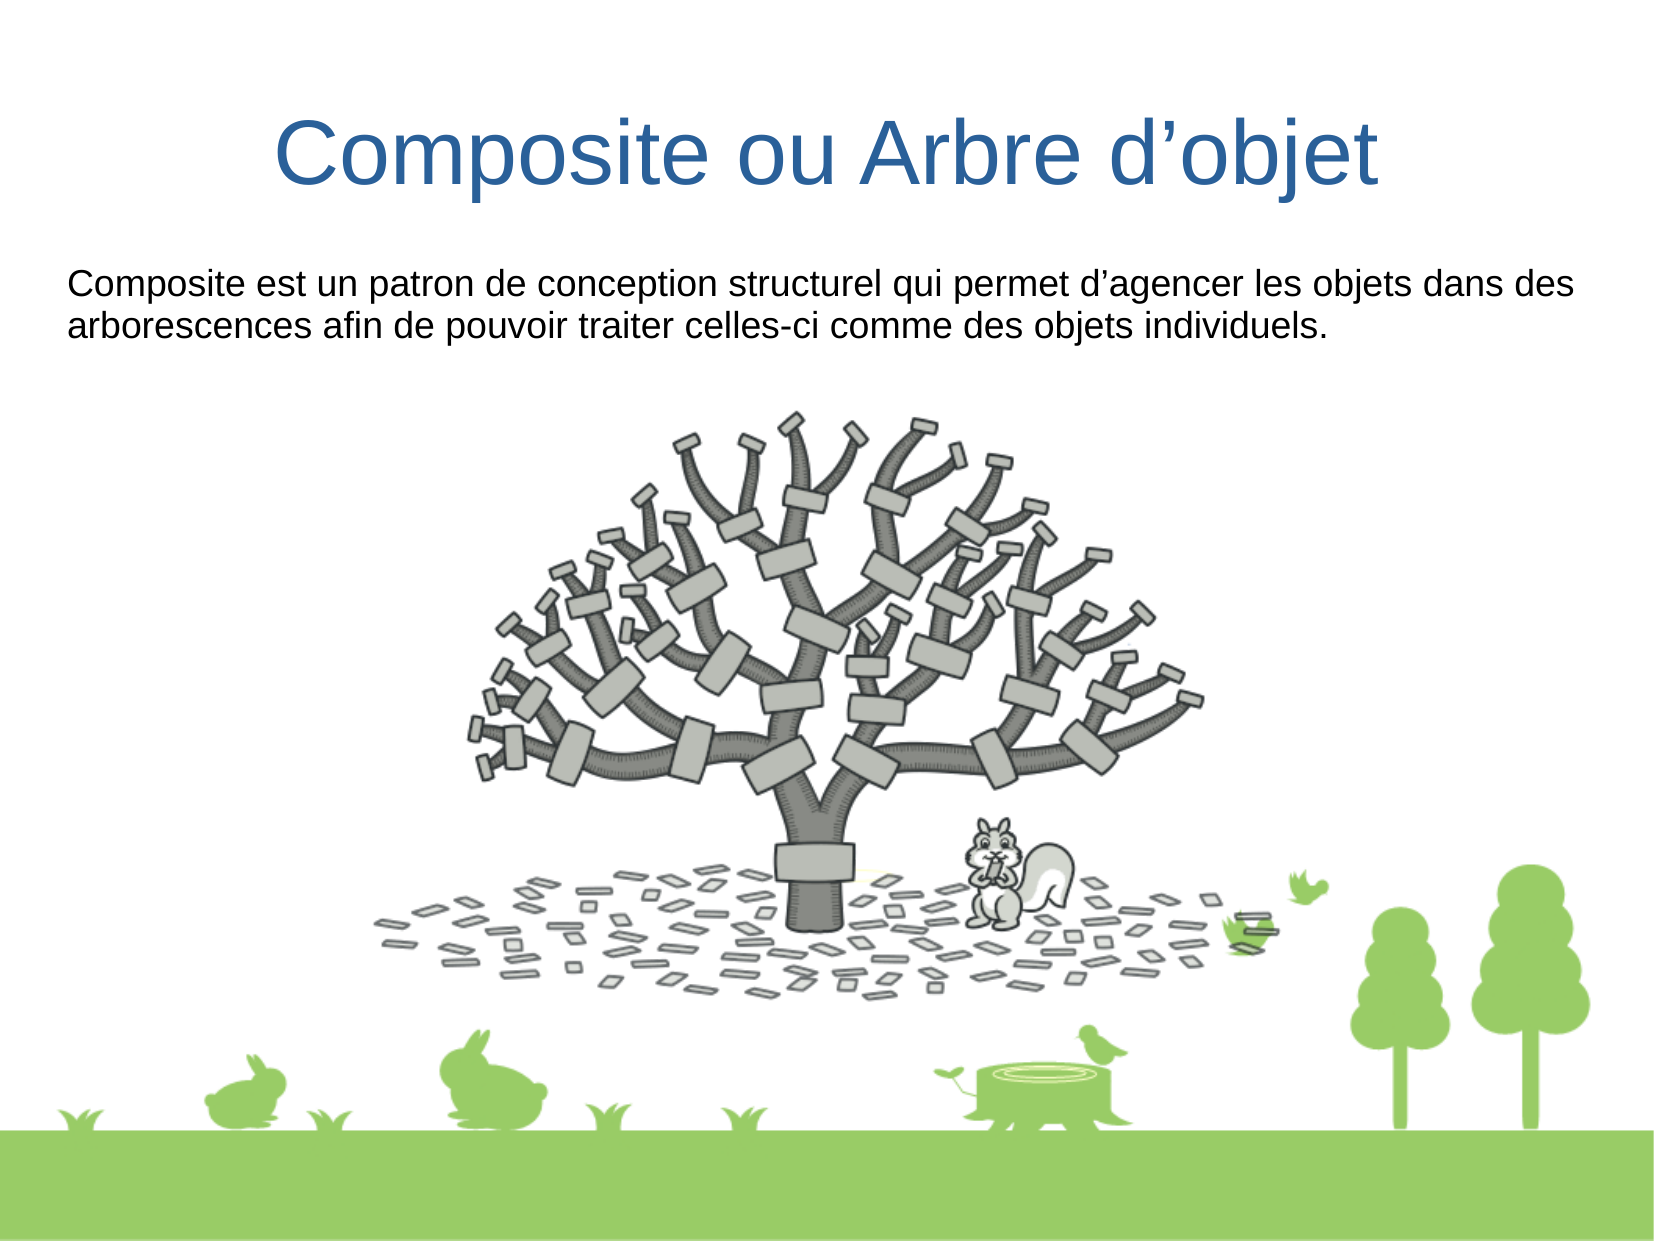

# Composite ou Arbre d’objet
Composite est un patron de conception structurel qui permet d’agencer les objets dans des arborescences afin de pouvoir traiter celles-ci comme des objets individuels.